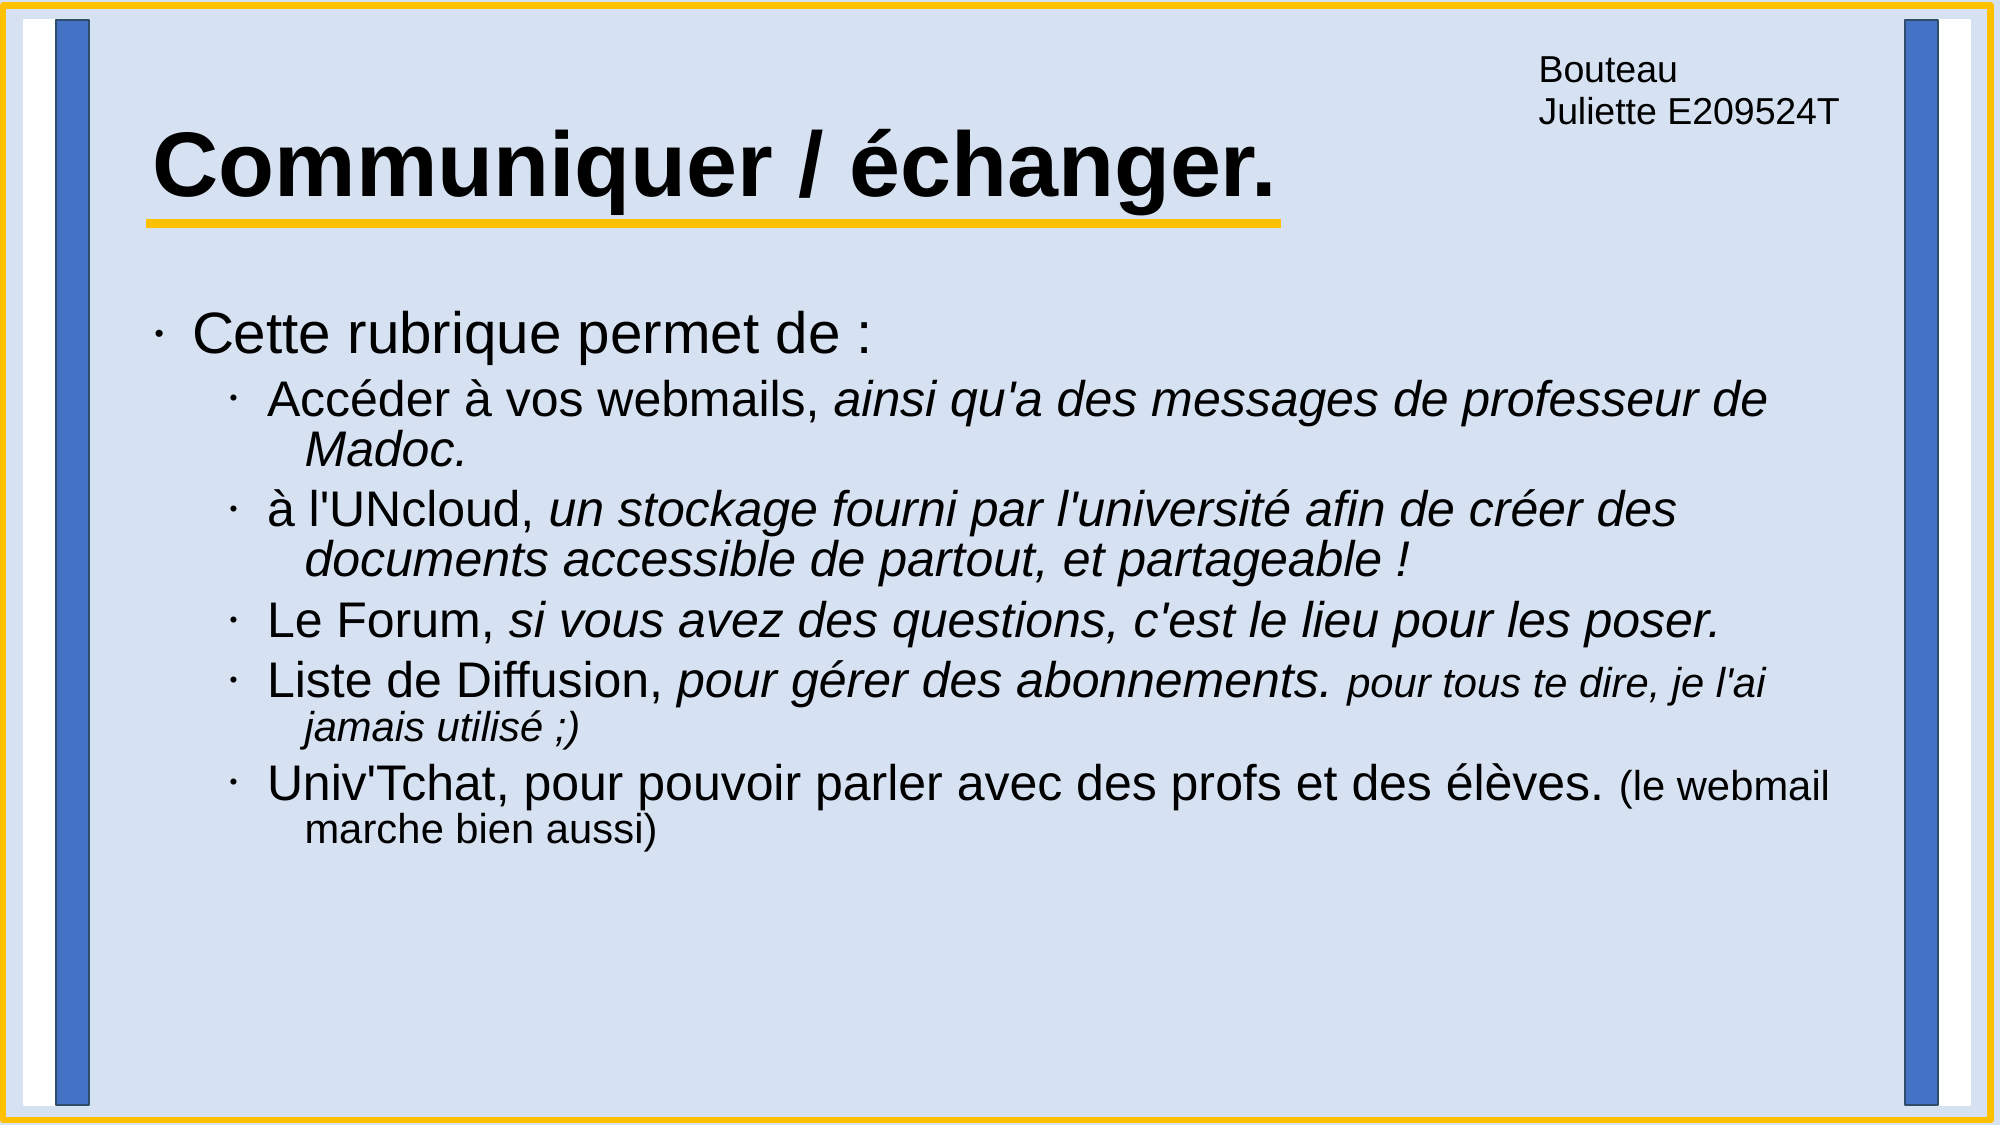

Bouteau
Juliette E209524T
# Communiquer / échanger.
Cette rubrique permet de :
Accéder à vos webmails, ainsi qu'a des messages de professeur de Madoc.
à l'UNcloud, un stockage fourni par l'université afin de créer des documents accessible de partout, et partageable !
Le Forum, si vous avez des questions, c'est le lieu pour les poser.
Liste de Diffusion, pour gérer des abonnements. pour tous te dire, je l'ai jamais utilisé ;)
Univ'Tchat, pour pouvoir parler avec des profs et des élèves. (le webmail marche bien aussi)